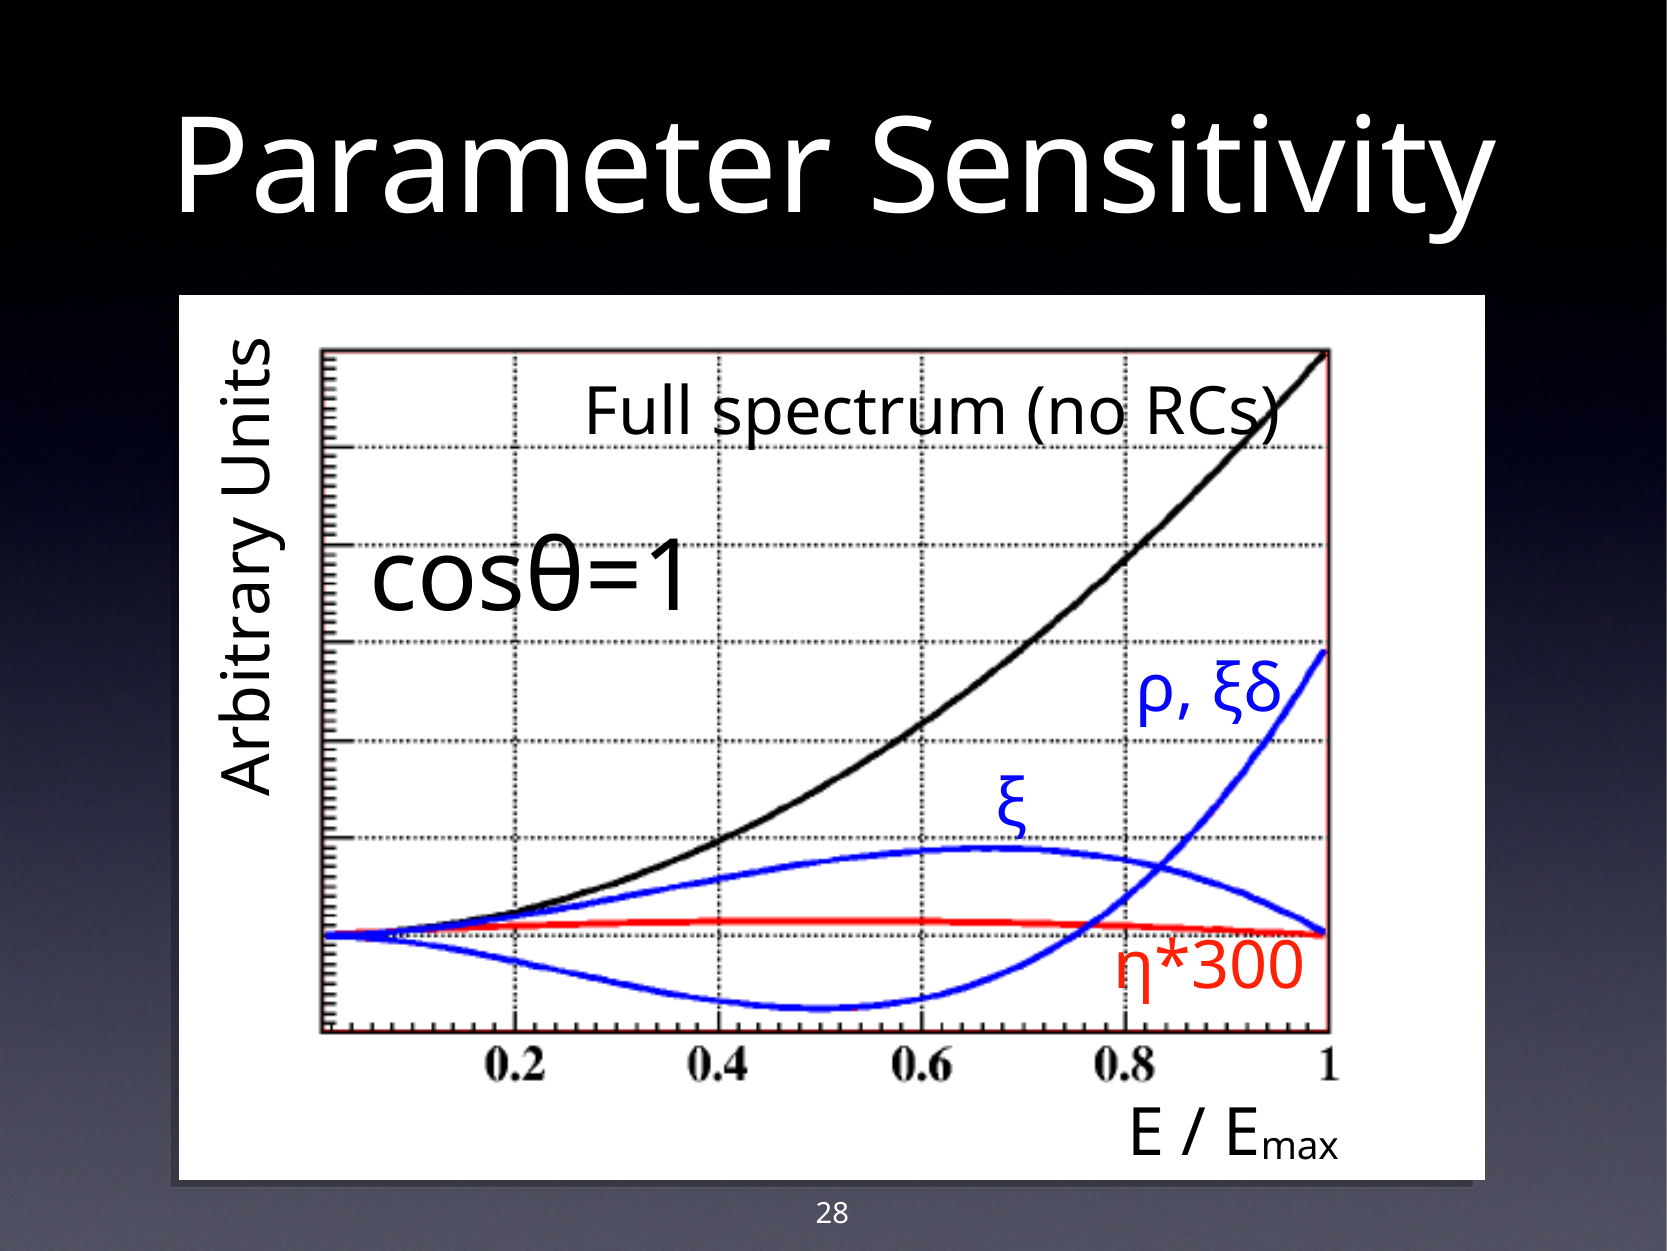

# Parameter Sensitivity
Full spectrum (no RCs)
cosθ=1
ρ, ξδ
ξ
η*300
Arbitrary Units
E / Emax